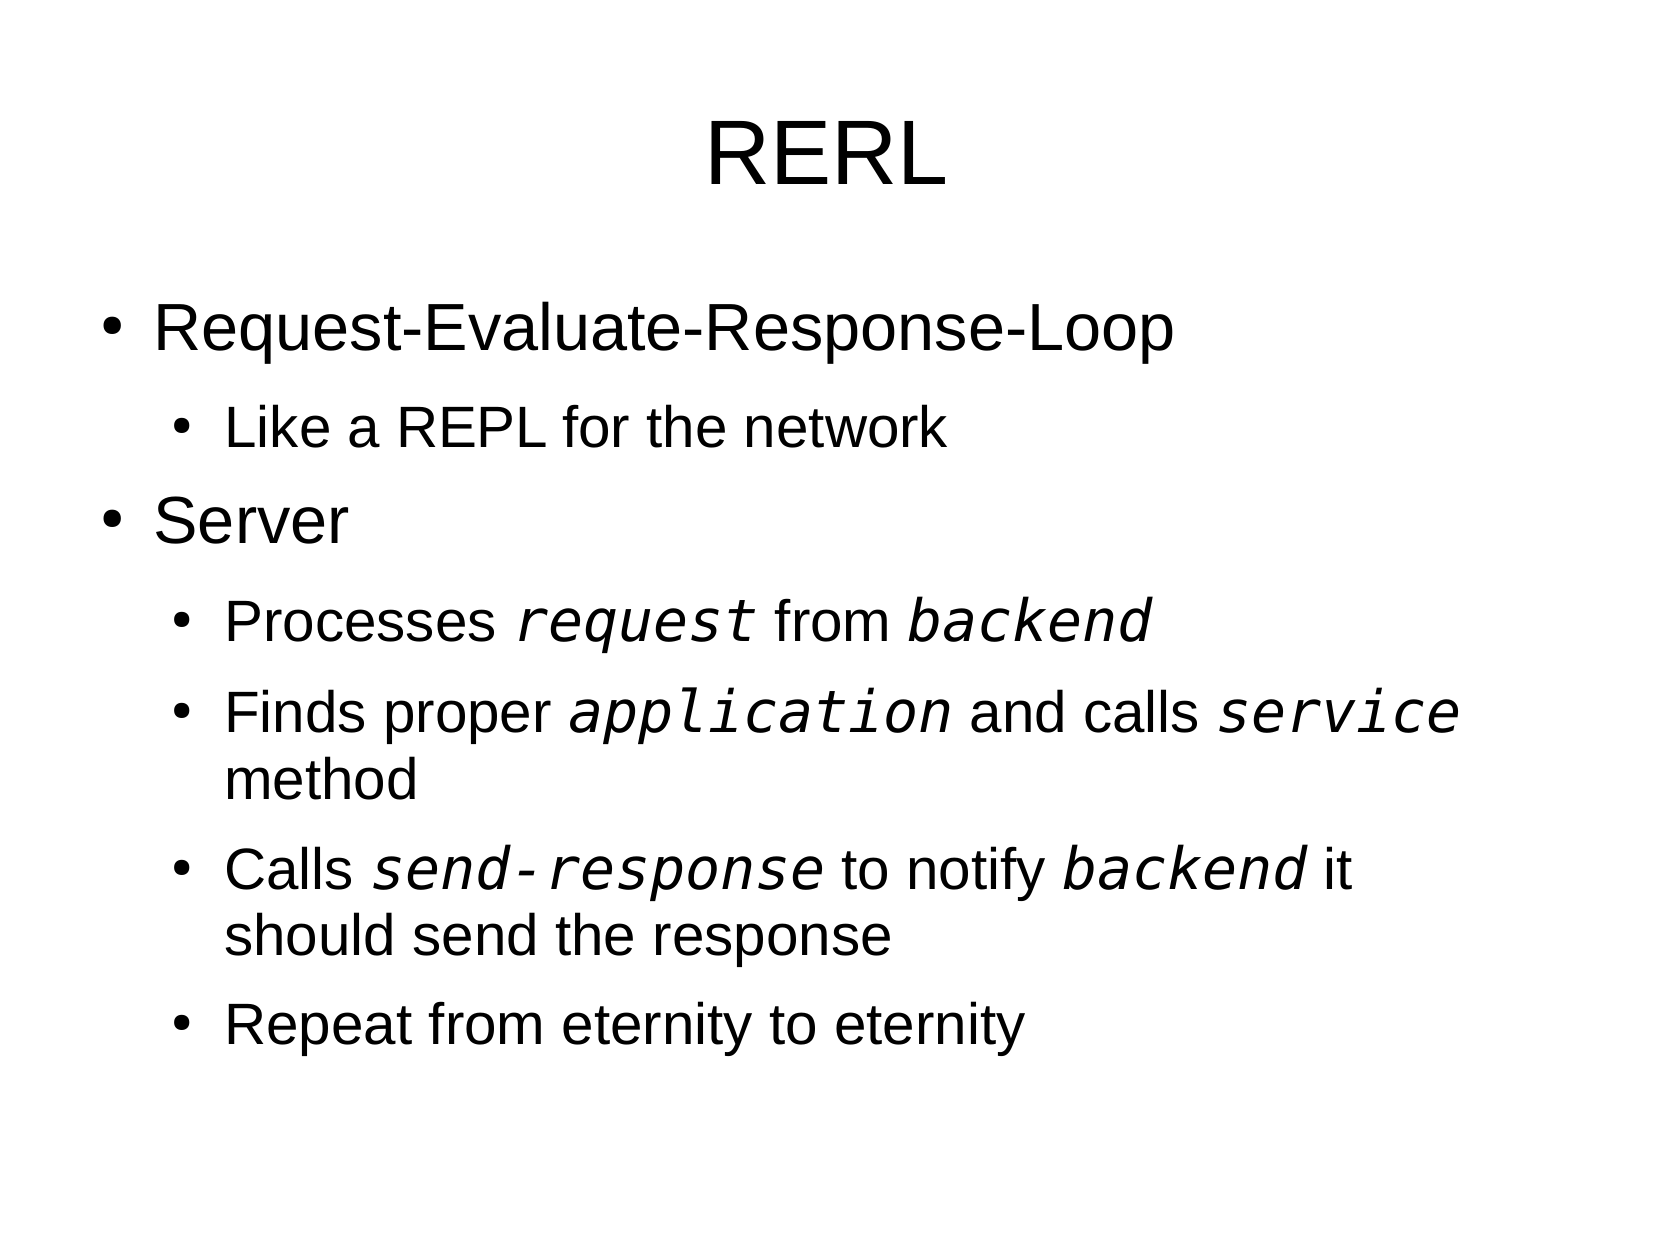

# RERL
Request-Evaluate-Response-Loop
Like a REPL for the network
Server
Processes request from backend
Finds proper application and calls service method
Calls send-response to notify backend it should send the response
Repeat from eternity to eternity